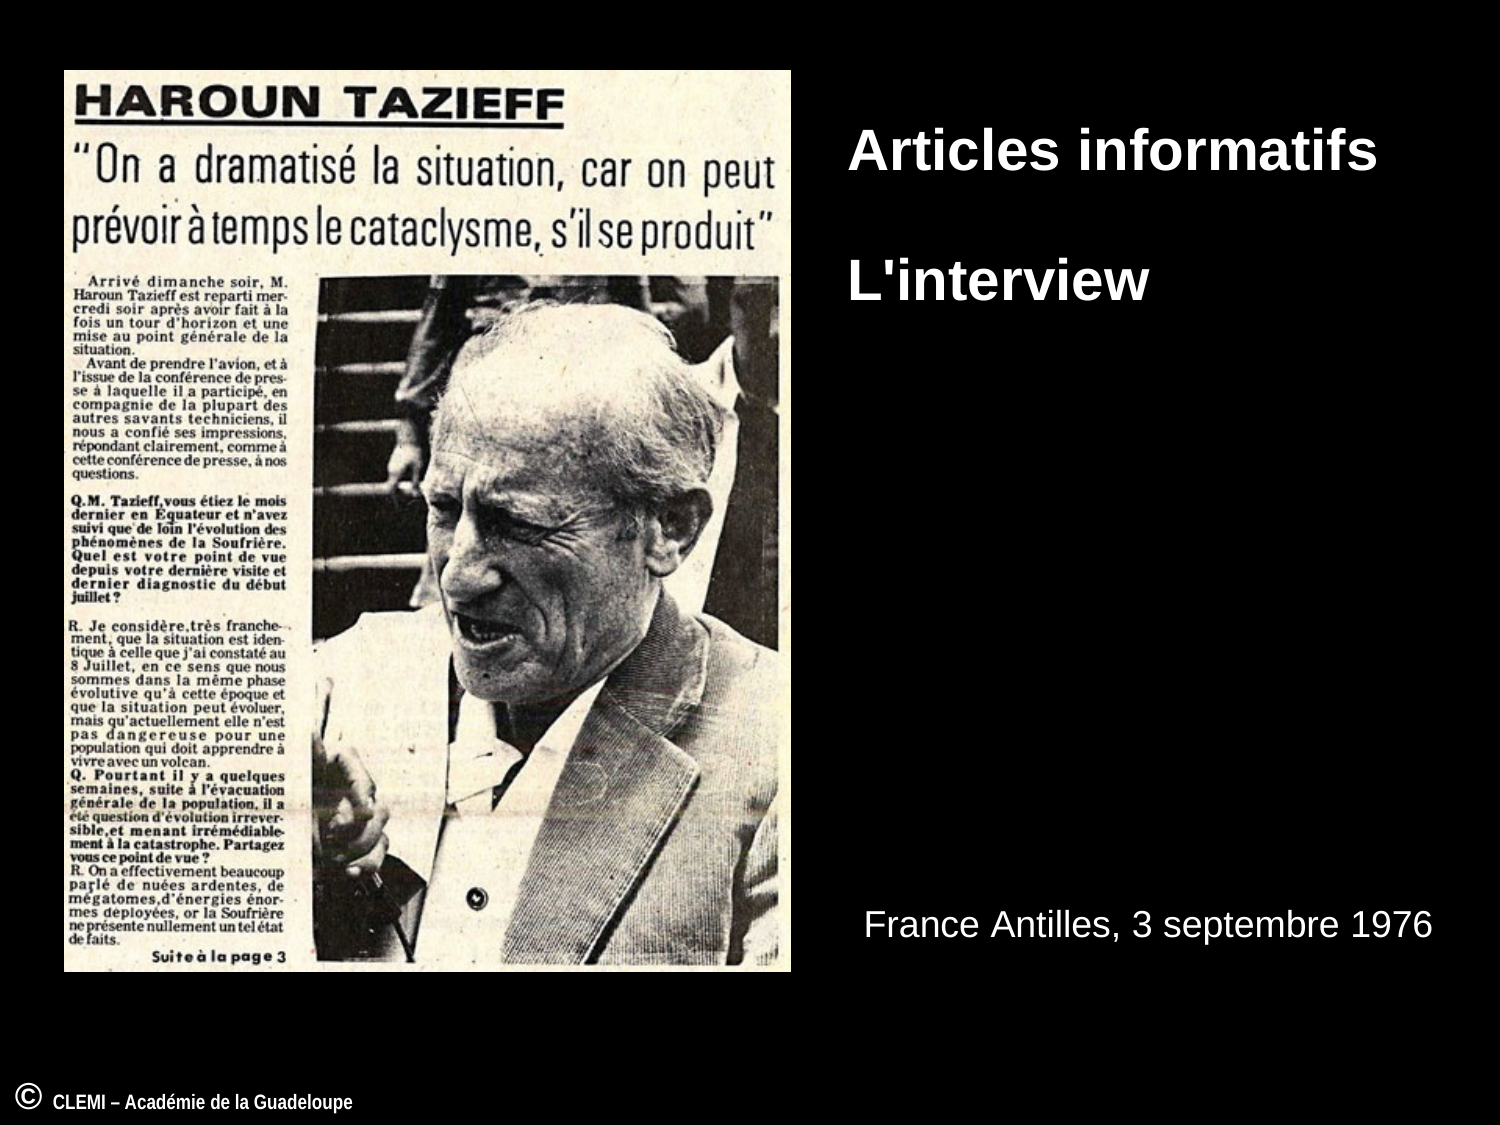

Articles informatifs
L'interview
# France Antilles, 3 septembre 1976
© CLEMI – Académie de la Guadeloupe